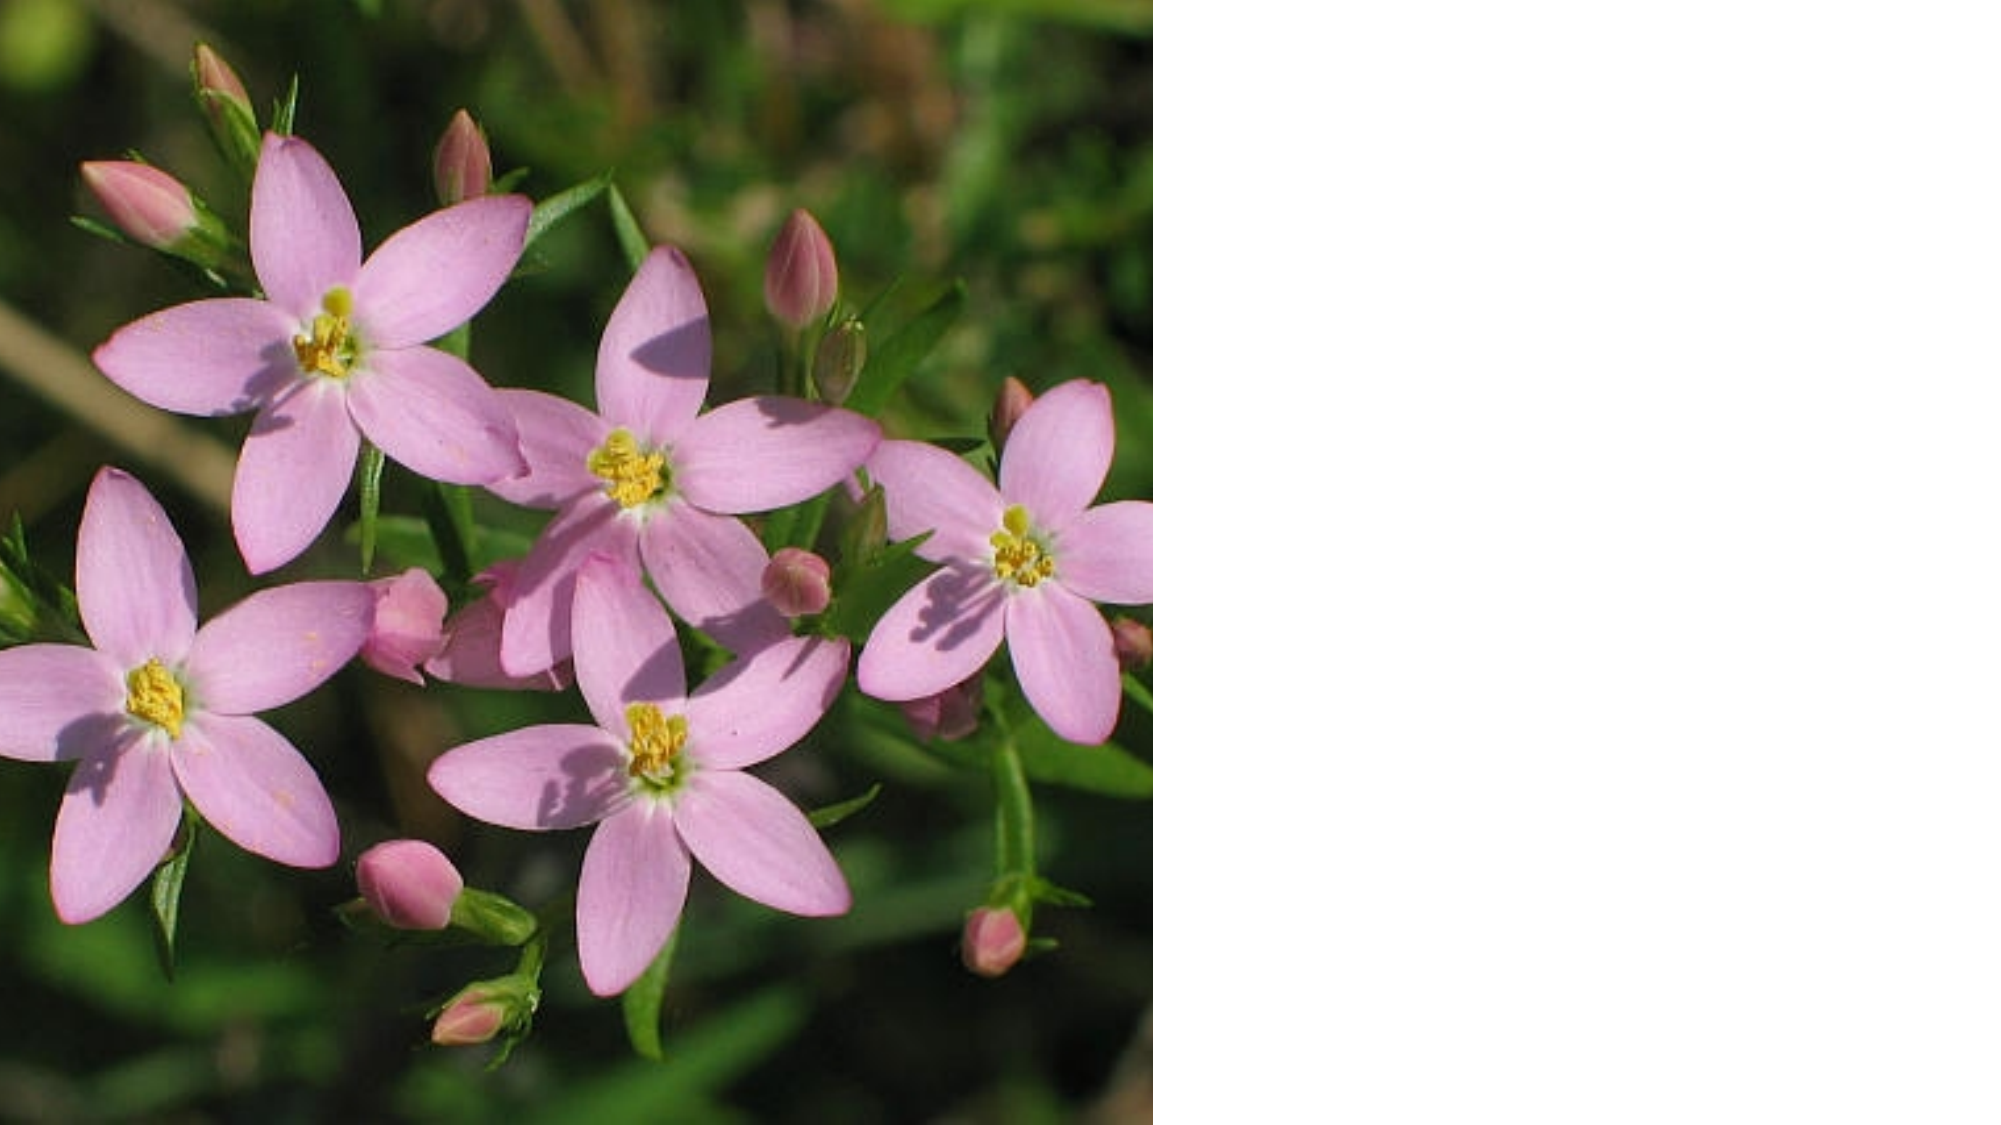

# Centaurium erythraea Rafn., 1800 Caccia febbre
Famiglia: Gentianaceae
Genere: dicotiledoni